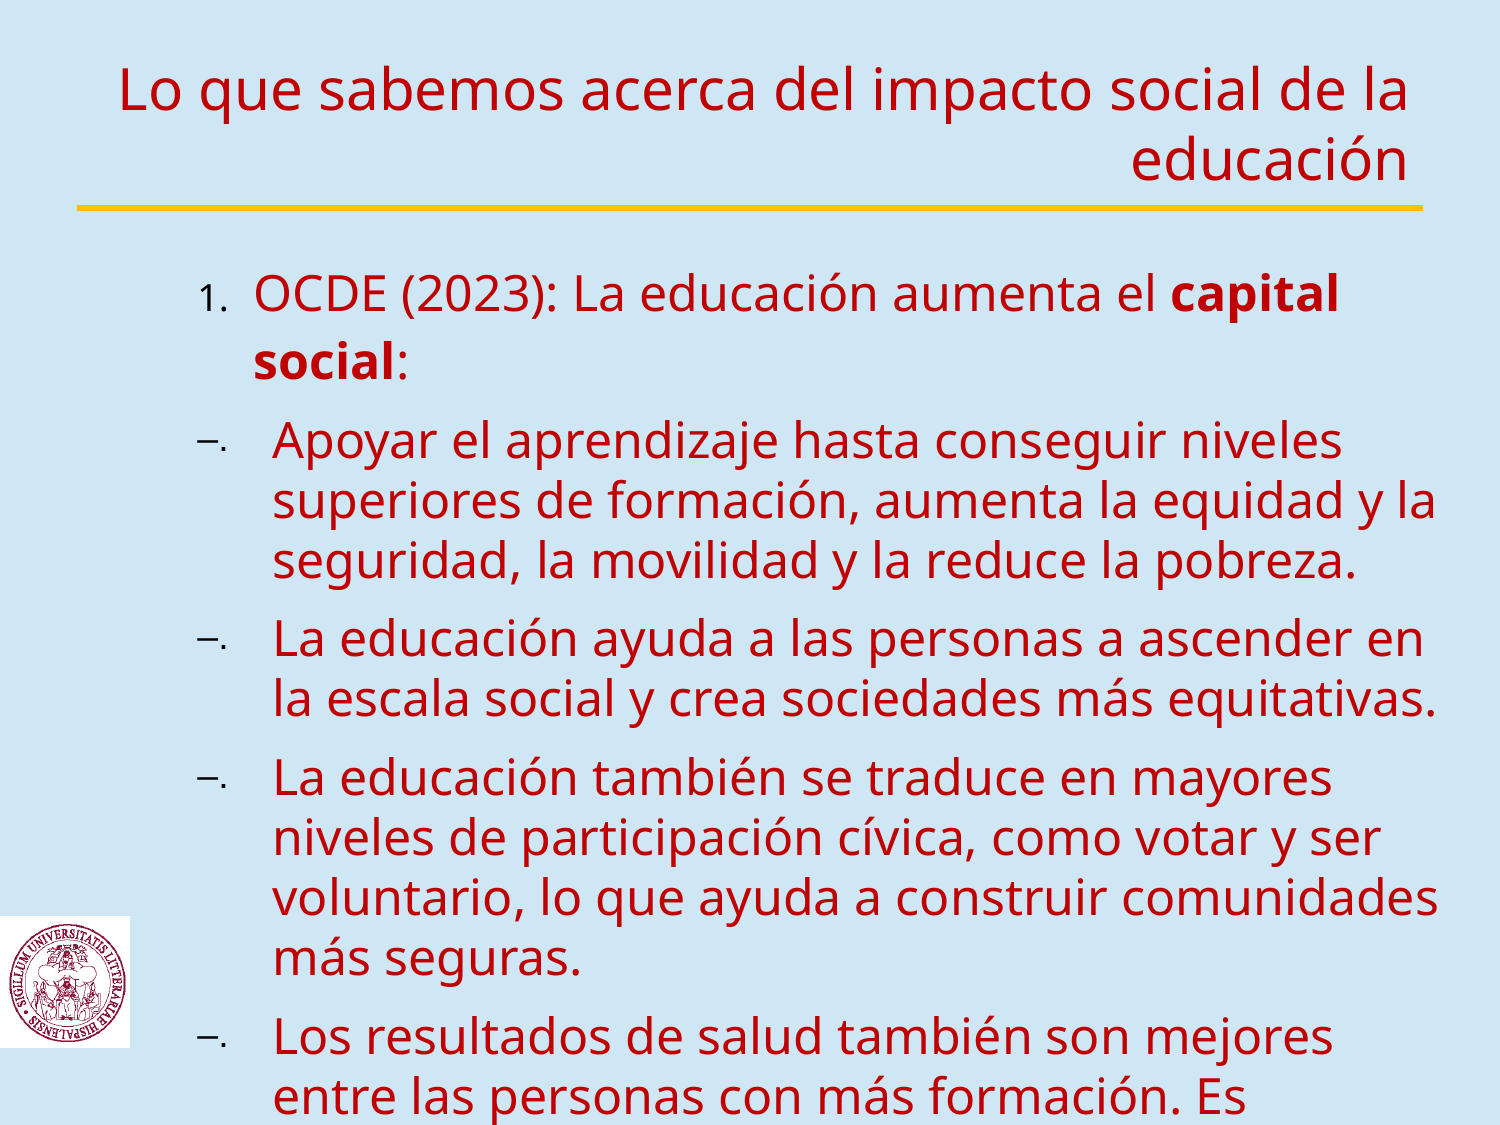

# Lo que sabemos acerca del impacto social de la educación
OCDE (2023): La educación aumenta el capital social:
Apoyar el aprendizaje hasta conseguir niveles superiores de formación, aumenta la equidad y la seguridad, la movilidad y la reduce la pobreza.
La educación ayuda a las personas a ascender en la escala social y crea sociedades más equitativas.
La educación también se traduce en mayores niveles de participación cívica, como votar y ser voluntario, lo que ayuda a construir comunidades más seguras.
Los resultados de salud también son mejores entre las personas con más formación. Es probable que vivan vidas más largas y saludables: mayor salud auto-percibida, más expectativas de vida, menor obesidad, mayor consumo de fruta, más ejercicio físico (indicadores OCDE).